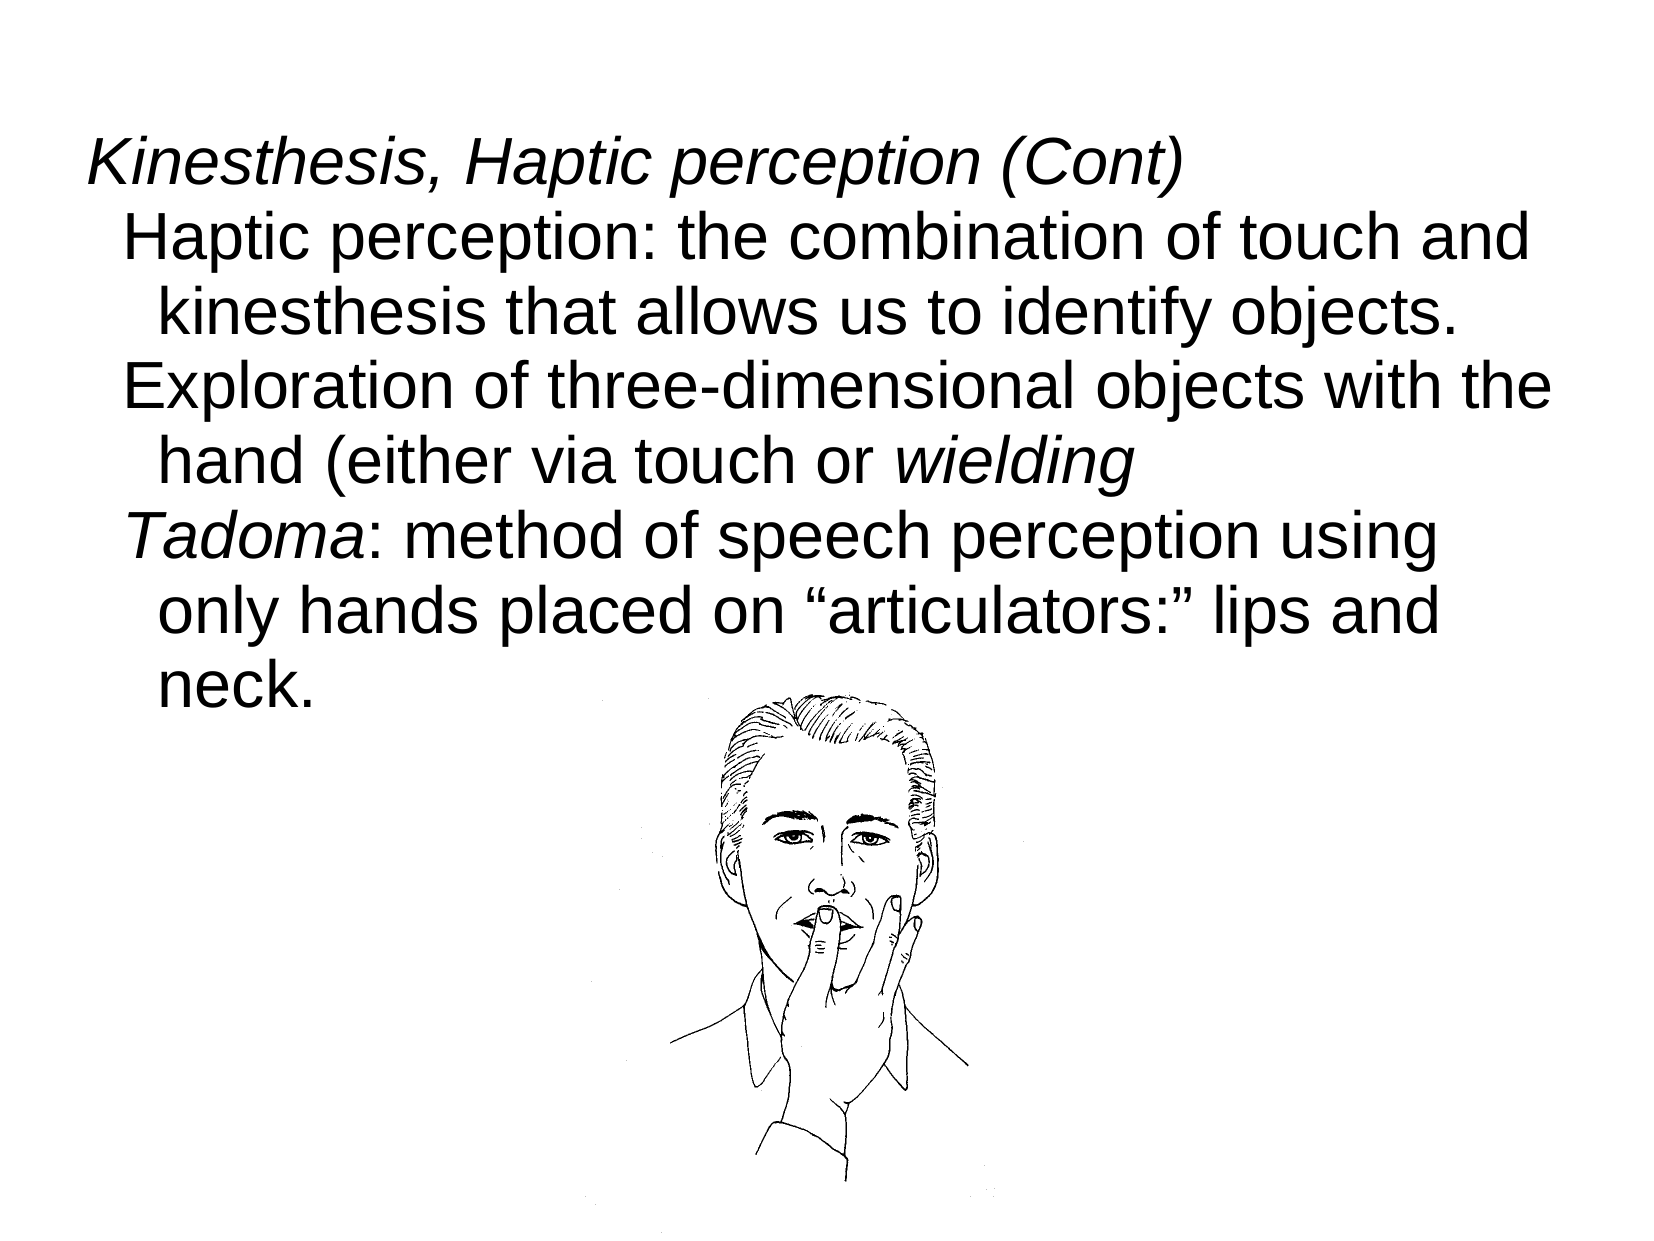

Kinesthesis, Haptic perception (Cont)
Haptic perception: the combination of touch and kinesthesis that allows us to identify objects.
Exploration of three-dimensional objects with the hand (either via touch or wielding
Tadoma: method of speech perception using only hands placed on “articulators:” lips and neck.